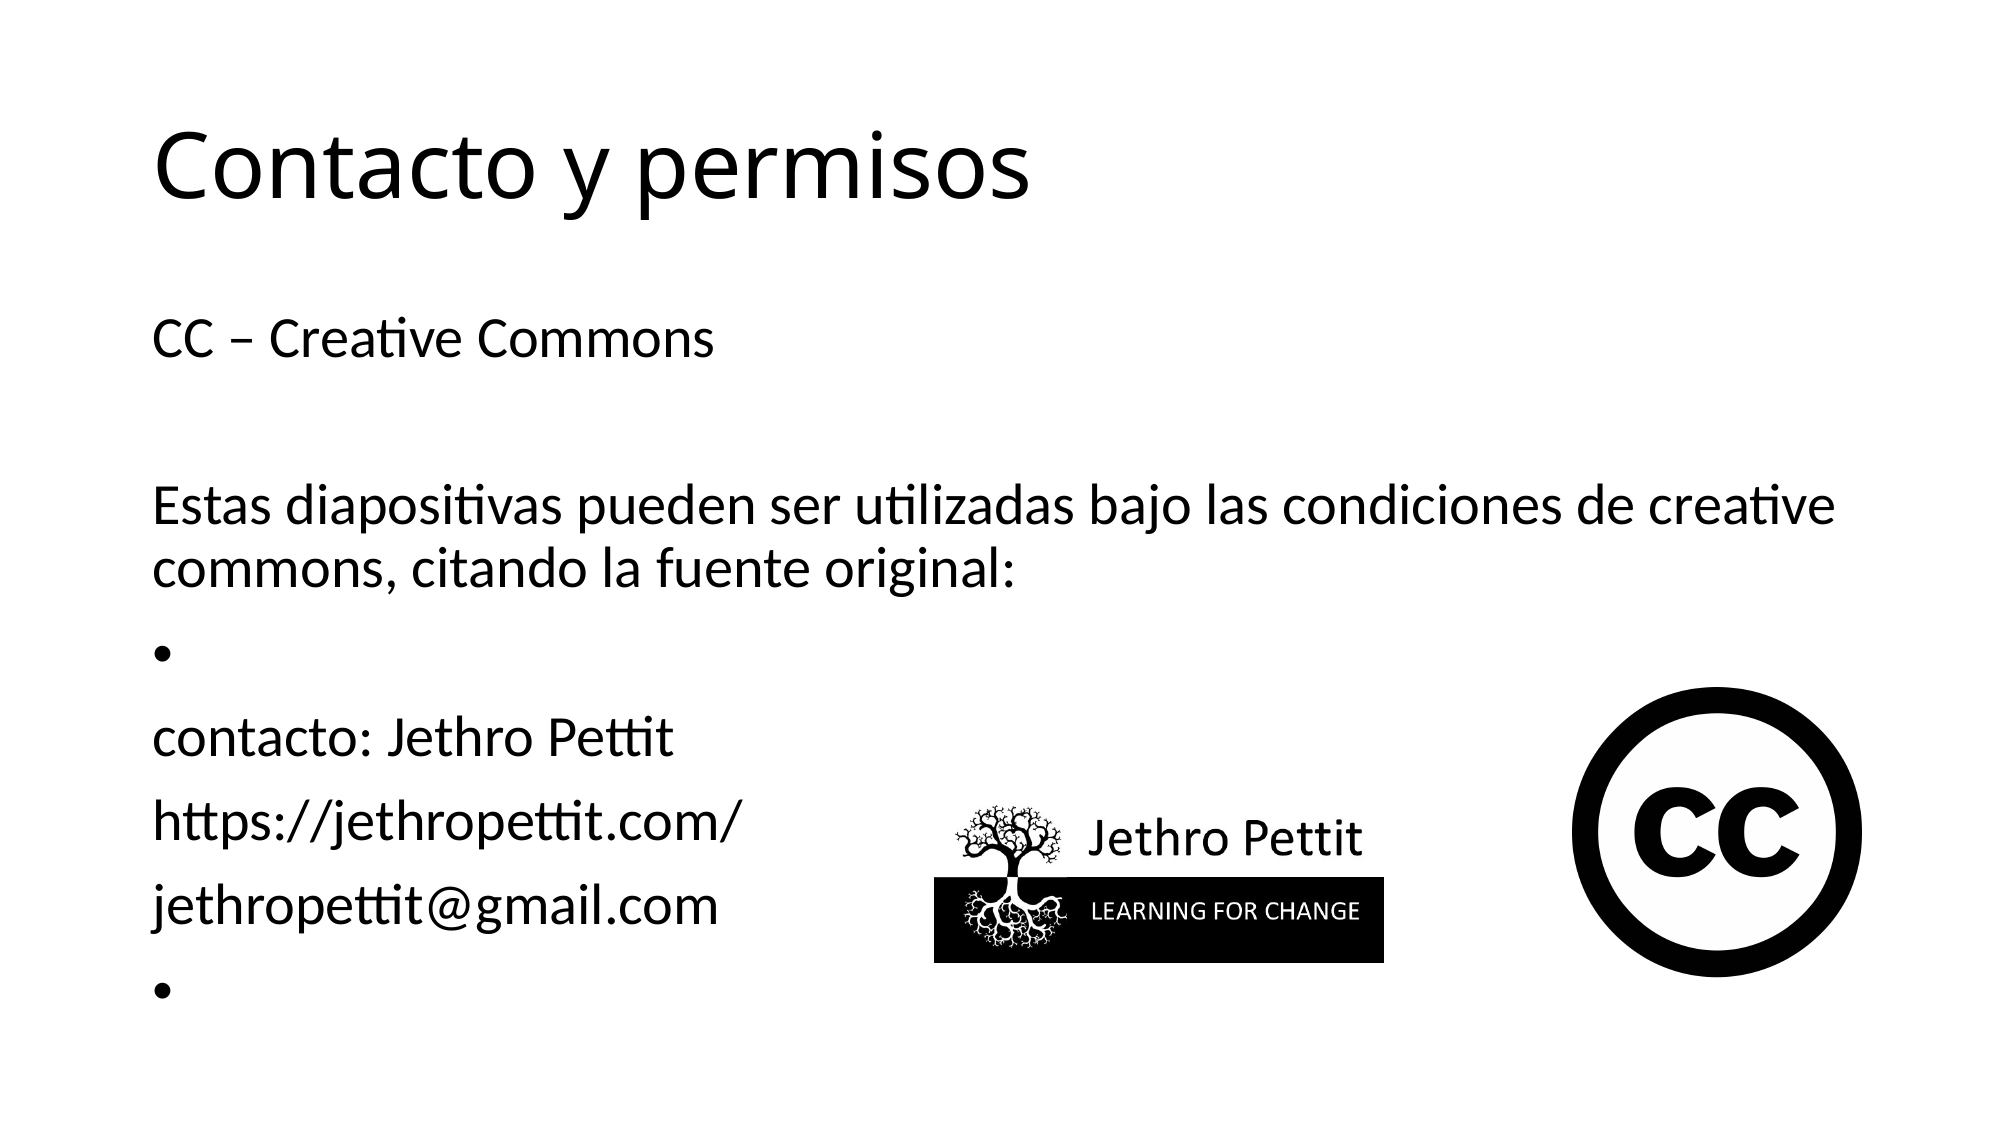

# Contacto y permisos
CC – Creative Commons
Estas diapositivas pueden ser utilizadas bajo las condiciones de creative commons, citando la fuente original:
contacto: Jethro Pettit
https://jethropettit.com/
jethropettit@gmail.com